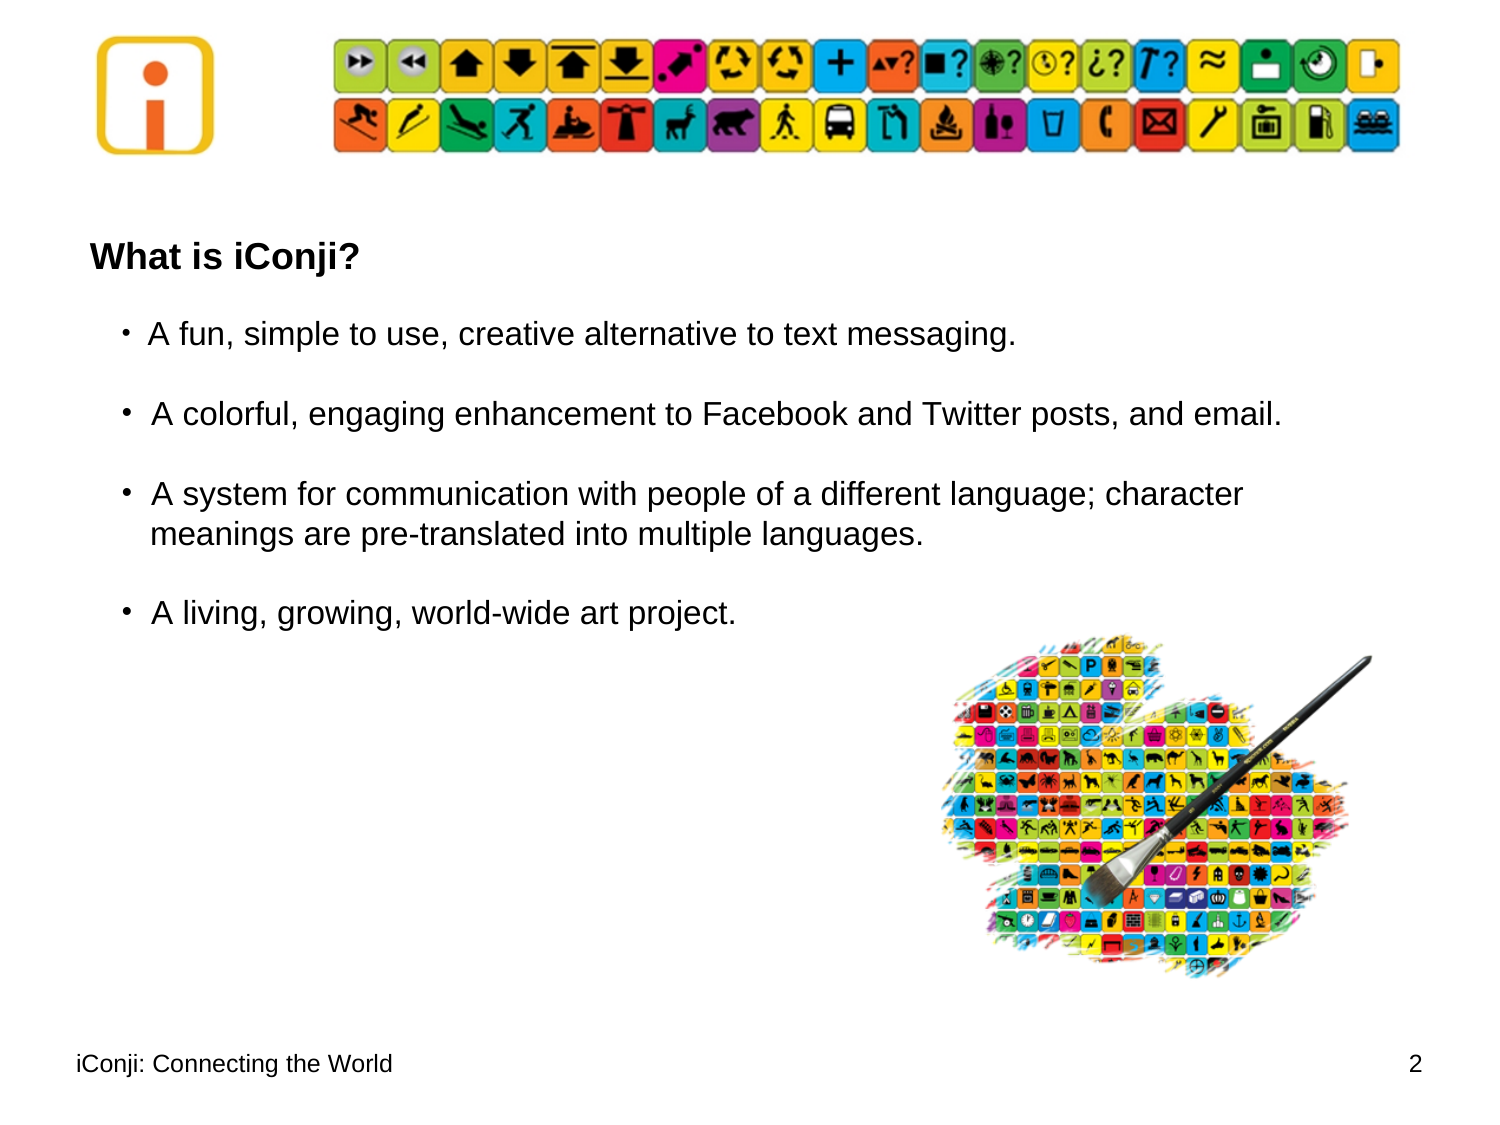

What is iConji?
 A fun, simple to use, creative alternative to text messaging.
 A colorful, engaging enhancement to Facebook and Twitter posts, and email.
 A system for communication with people of a different language; character meanings are pre-translated into multiple languages.
 A living, growing, world-wide art project.
2